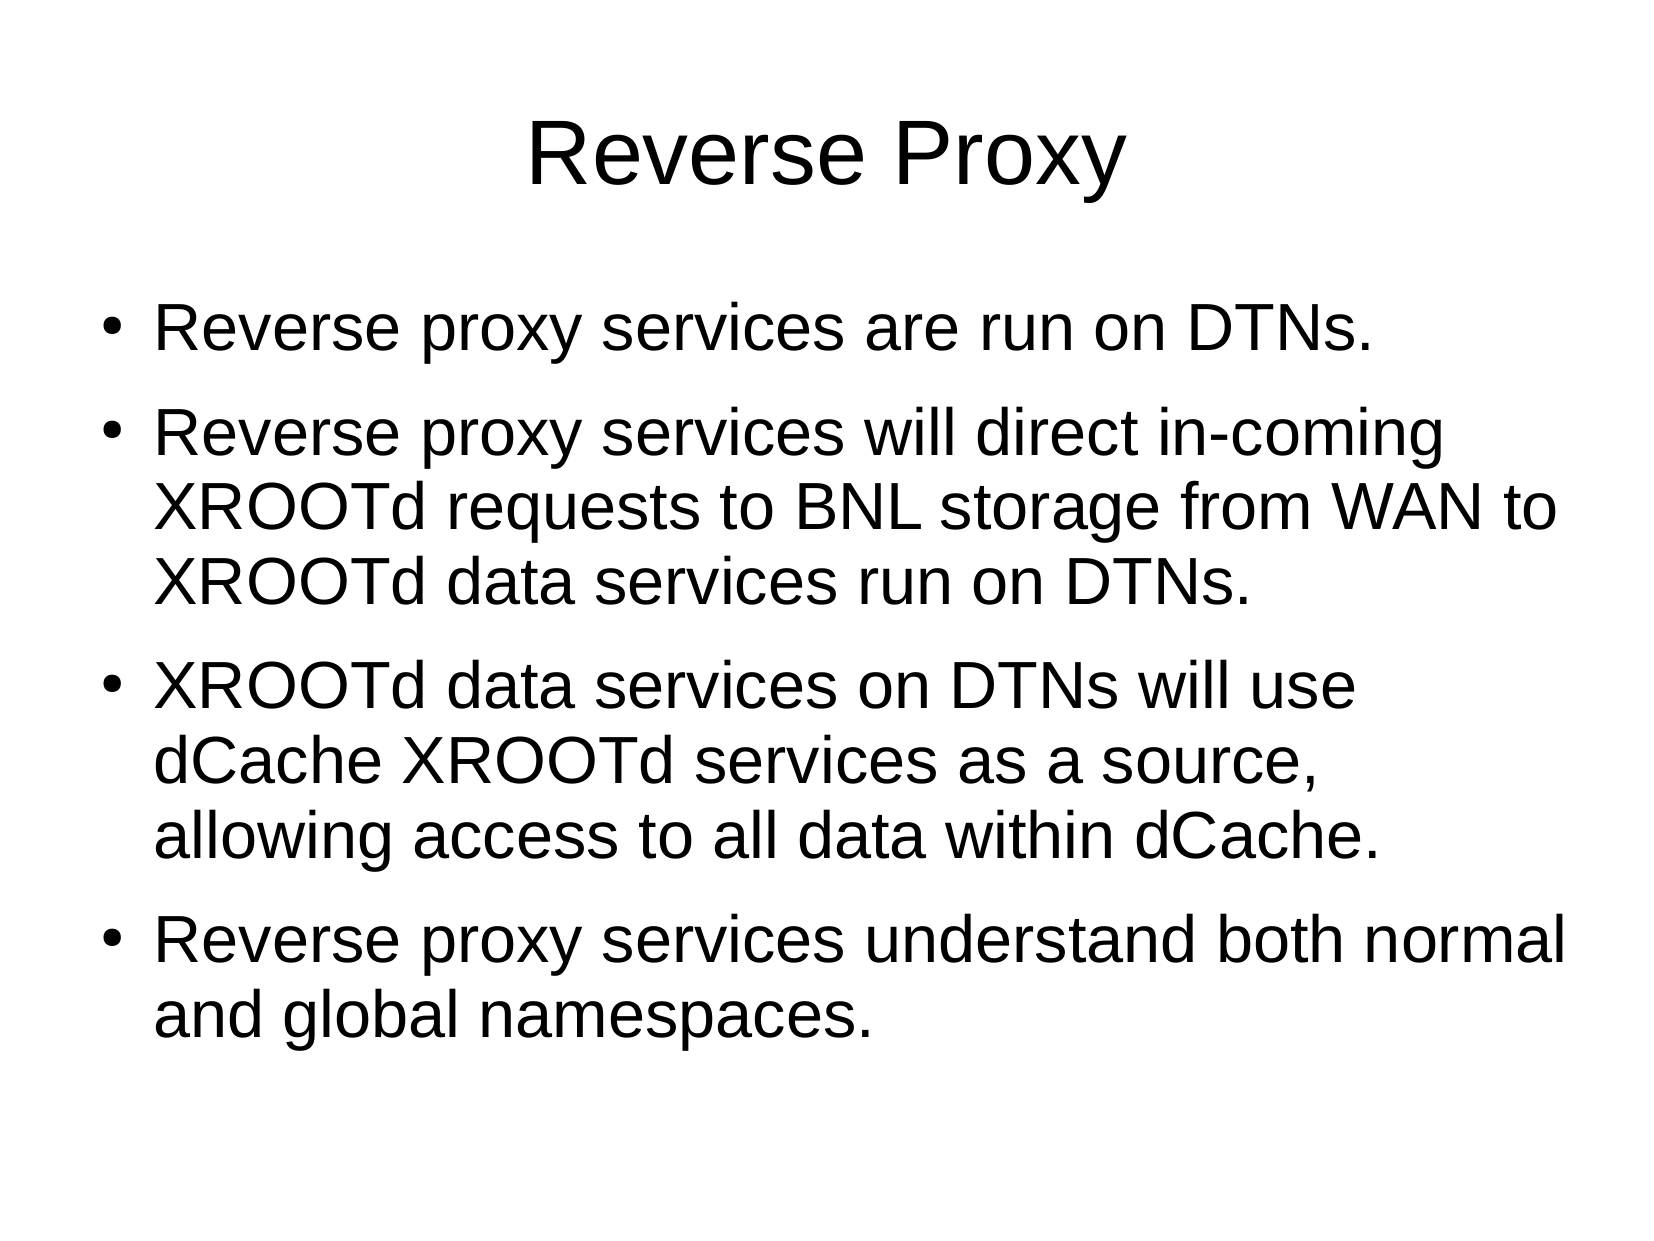

# Reverse Proxy
Reverse proxy services are run on DTNs.
Reverse proxy services will direct in-coming XROOTd requests to BNL storage from WAN to XROOTd data services run on DTNs.
XROOTd data services on DTNs will use dCache XROOTd services as a source, allowing access to all data within dCache.
Reverse proxy services understand both normal and global namespaces.